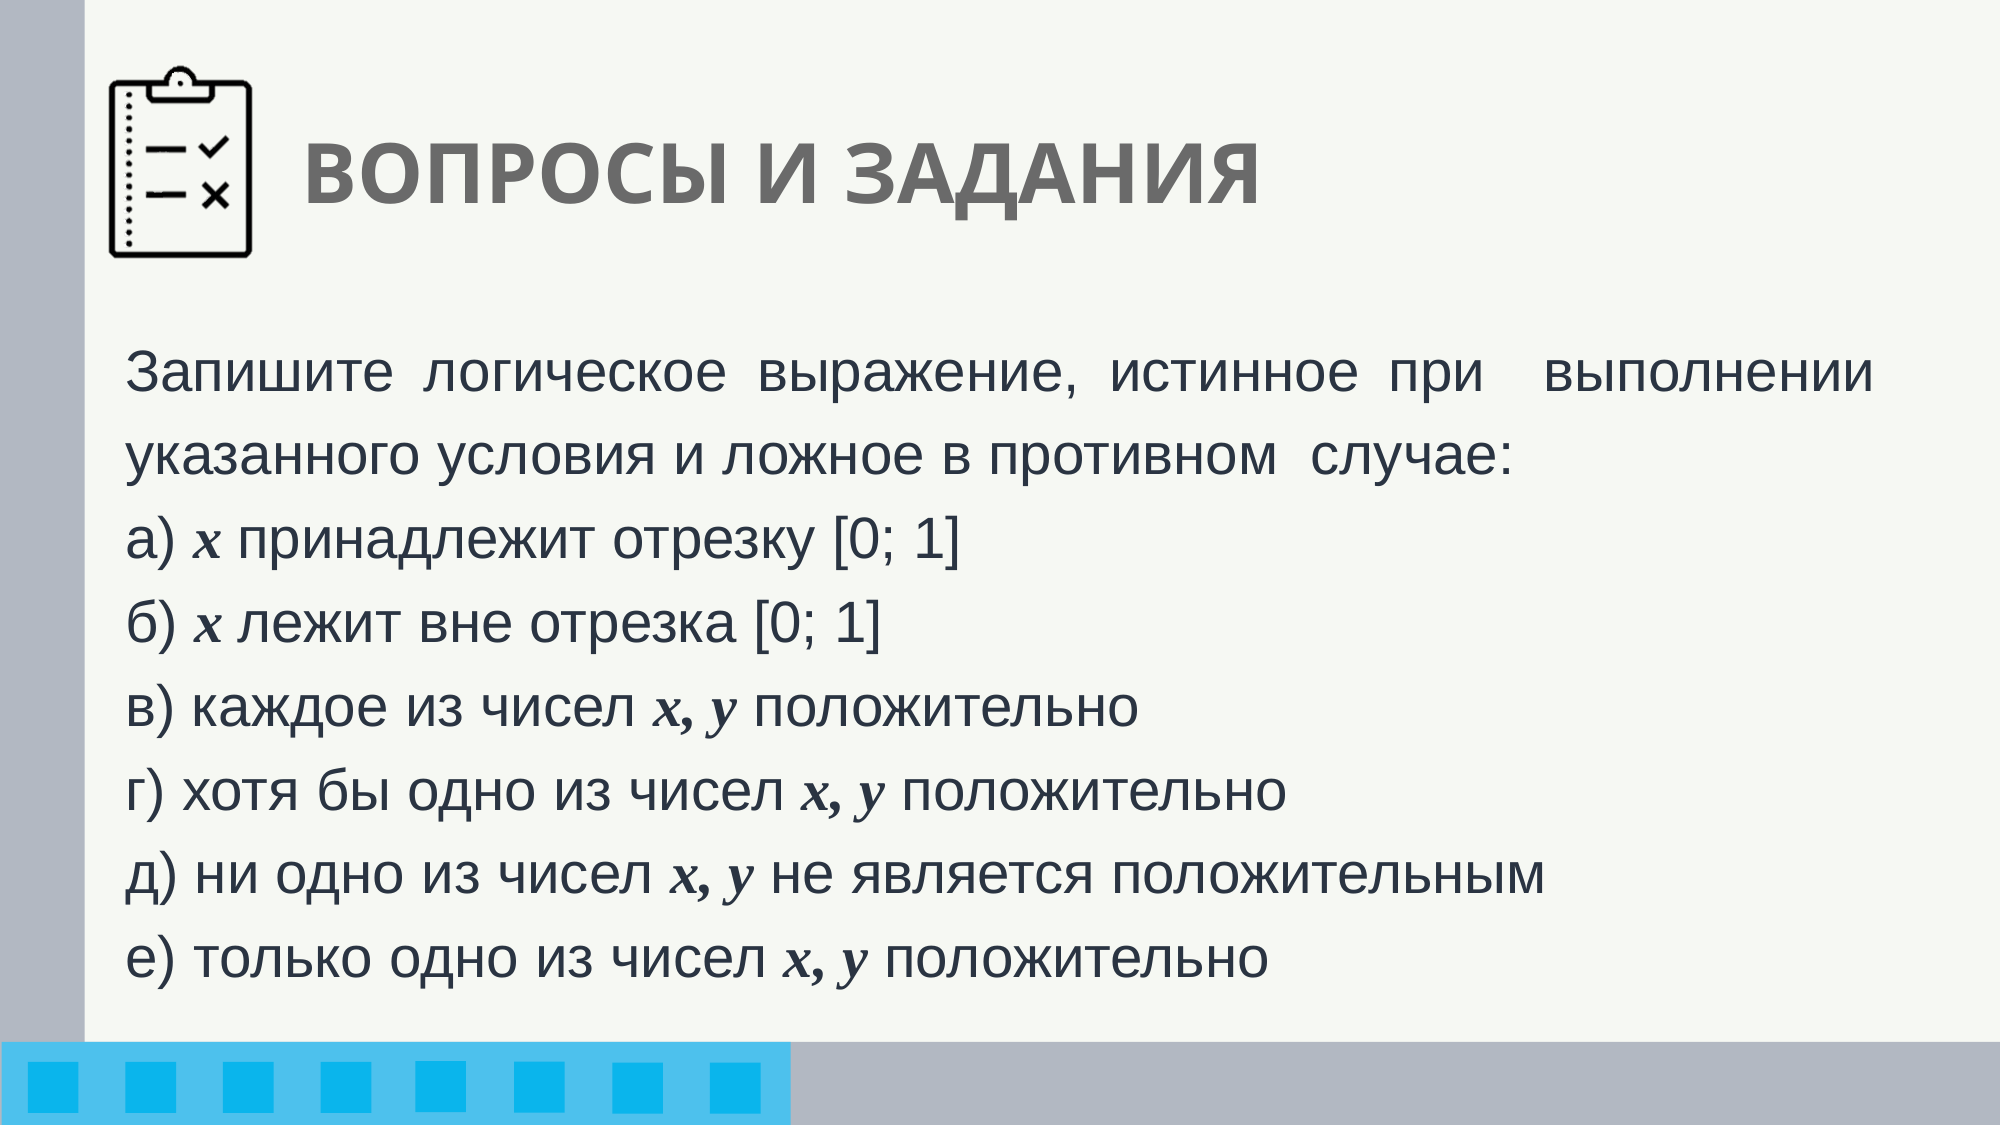

# ВОПРОСЫ И ЗАДАНИЯ
Запишите логическое выражение, истинное при выполнении указанного условия и ложное в противном случае:
а) x принадлежит отрезку [0; 1]
б) x лежит вне отрезка [0; 1]
в) каждое из чисел x, y положительно
г) хотя бы одно из чисел x, y положительно
д) ни одно из чисел x, y не является положительным
е) только одно из чисел x, y положительно